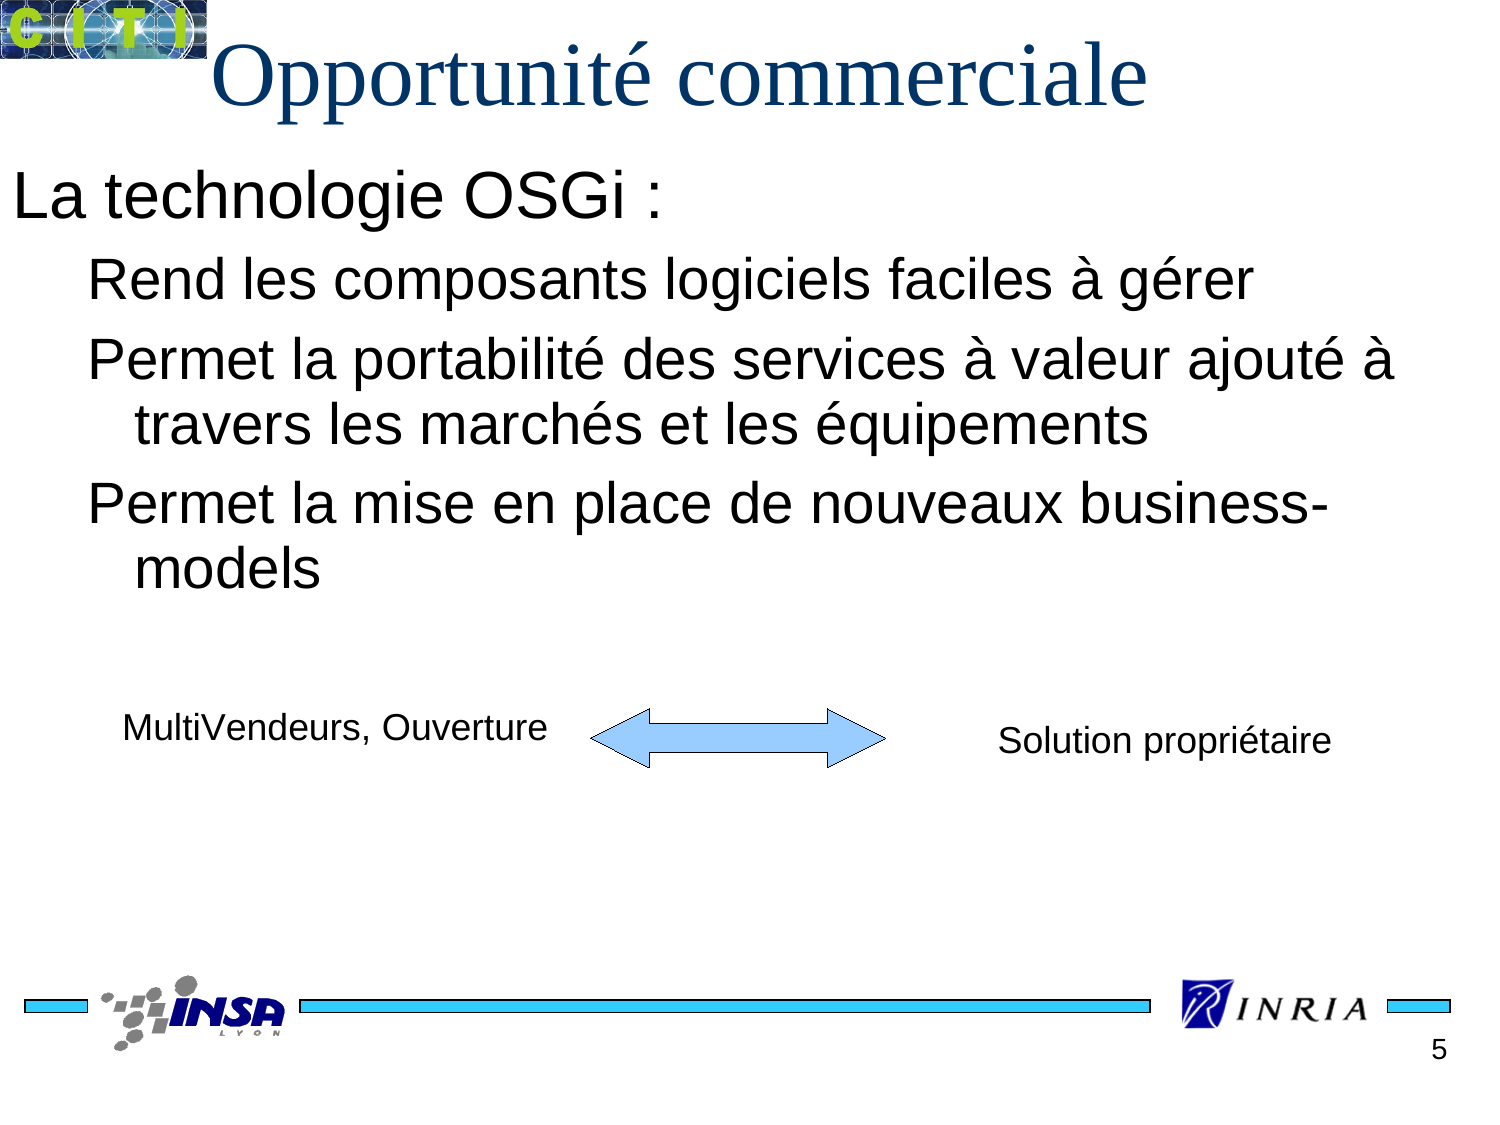

# Opportunité commerciale
La technologie OSGi :
Rend les composants logiciels faciles à gérer
Permet la portabilité des services à valeur ajouté à travers les marchés et les équipements
Permet la mise en place de nouveaux business-models
MultiVendeurs, Ouverture
Solution propriétaire
5